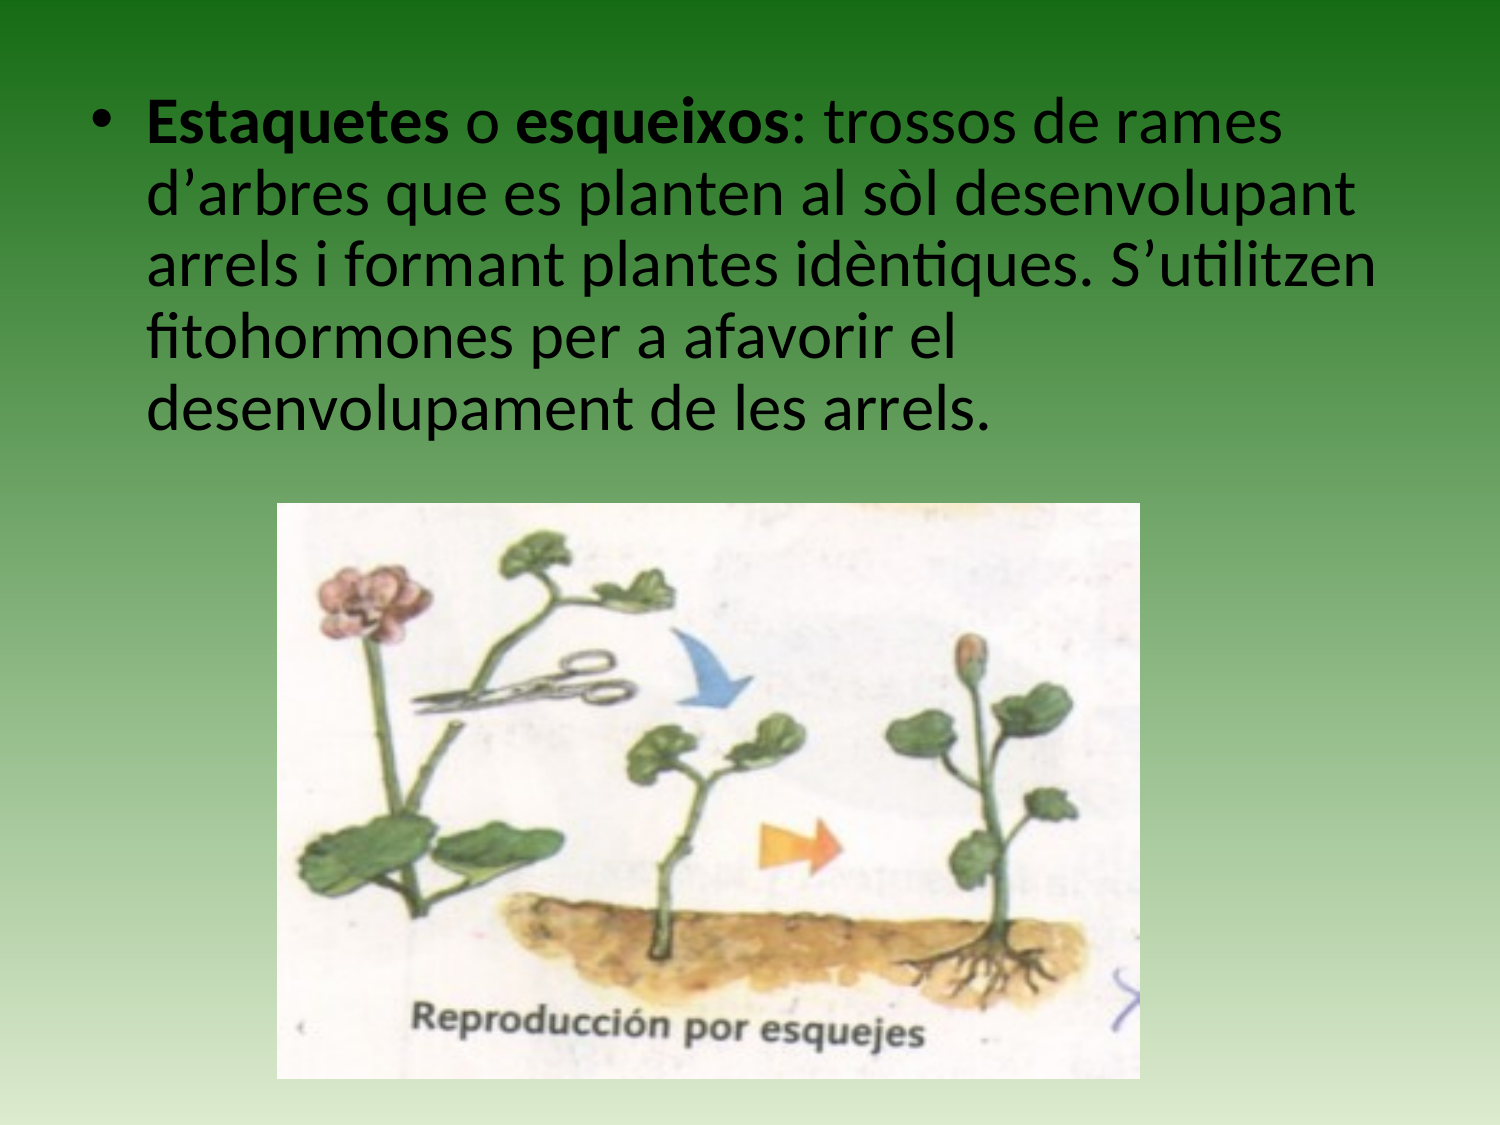

# Estaquetes o esqueixos: trossos de rames d’arbres que es planten al sòl desenvolupant arrels i formant plantes idèntiques. S’utilitzen fitohormones per a afavorir el desenvolupament de les arrels.